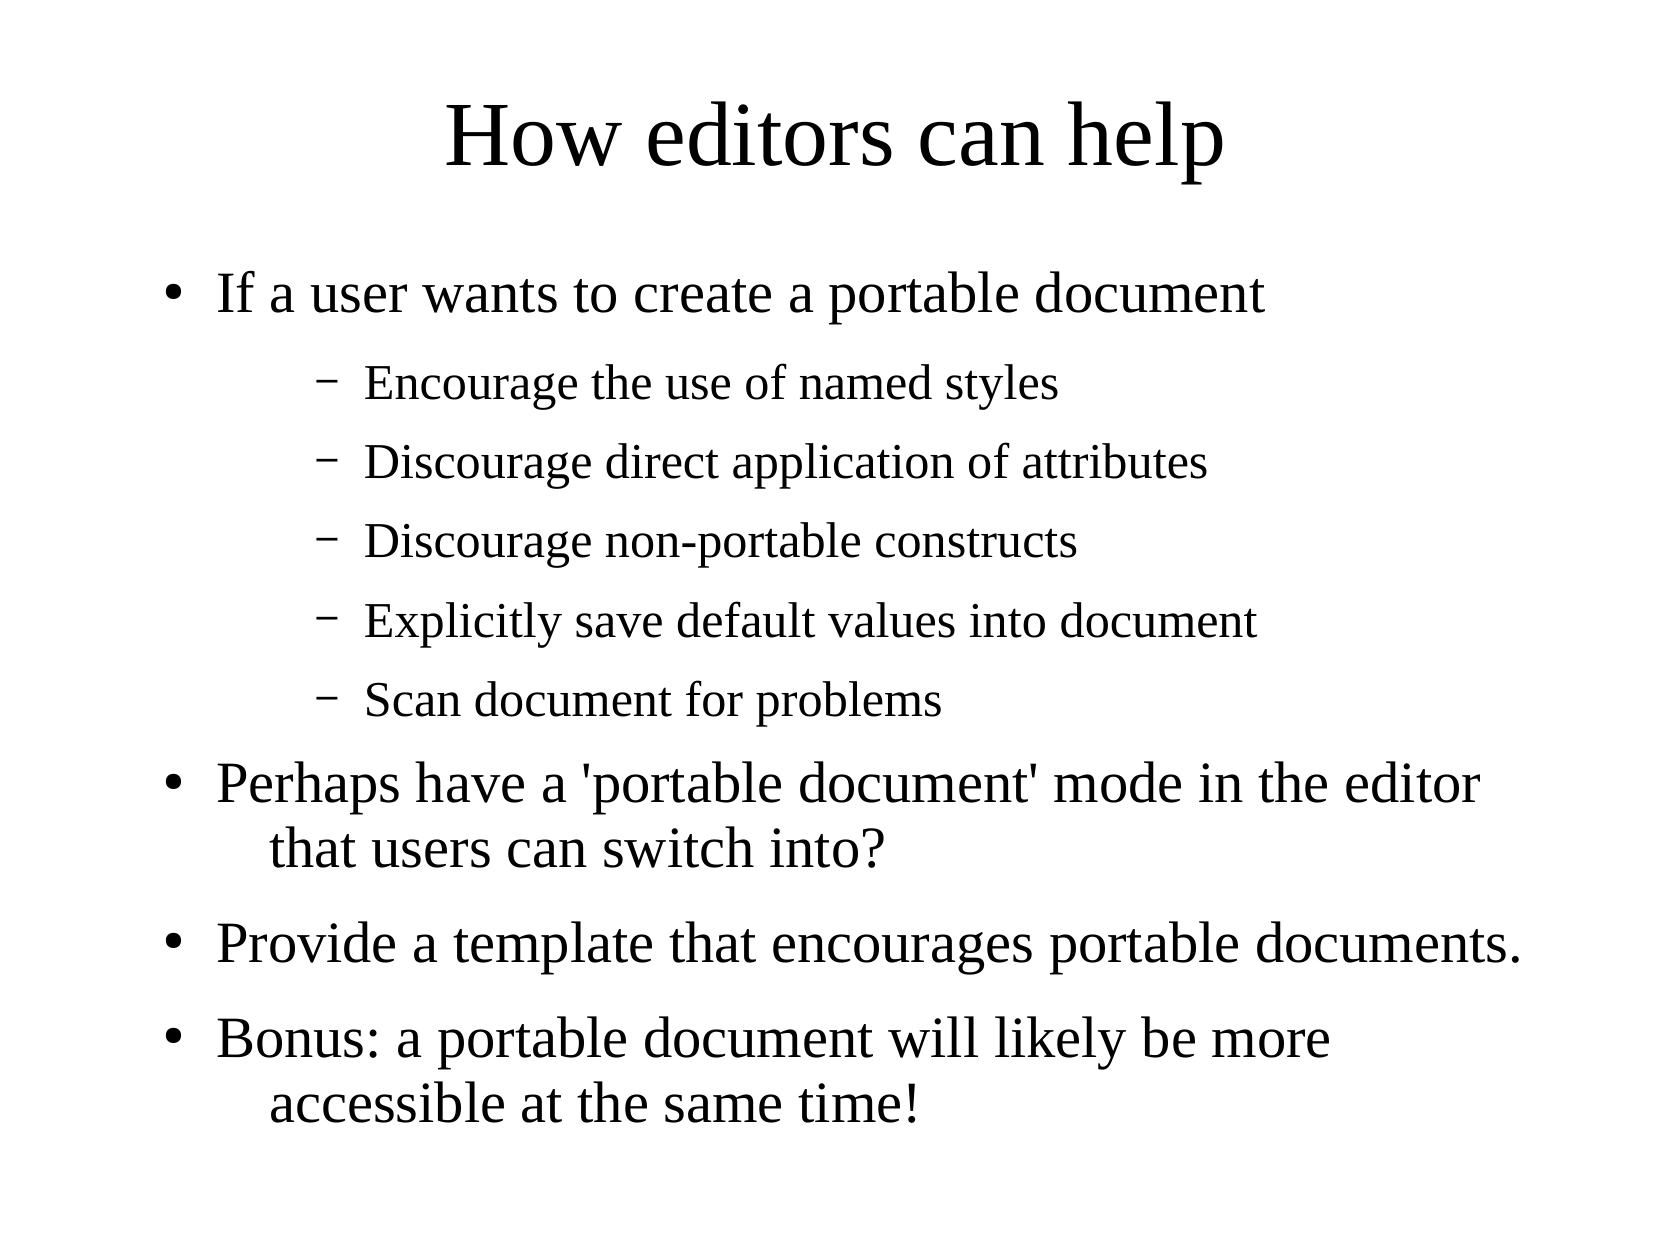

# How editors can help
If a user wants to create a portable document
Encourage the use of named styles
Discourage direct application of attributes
Discourage non-portable constructs
Explicitly save default values into document
Scan document for problems
Perhaps have a 'portable document' mode in the editor that users can switch into?
Provide a template that encourages portable documents.
Bonus: a portable document will likely be more accessible at the same time!